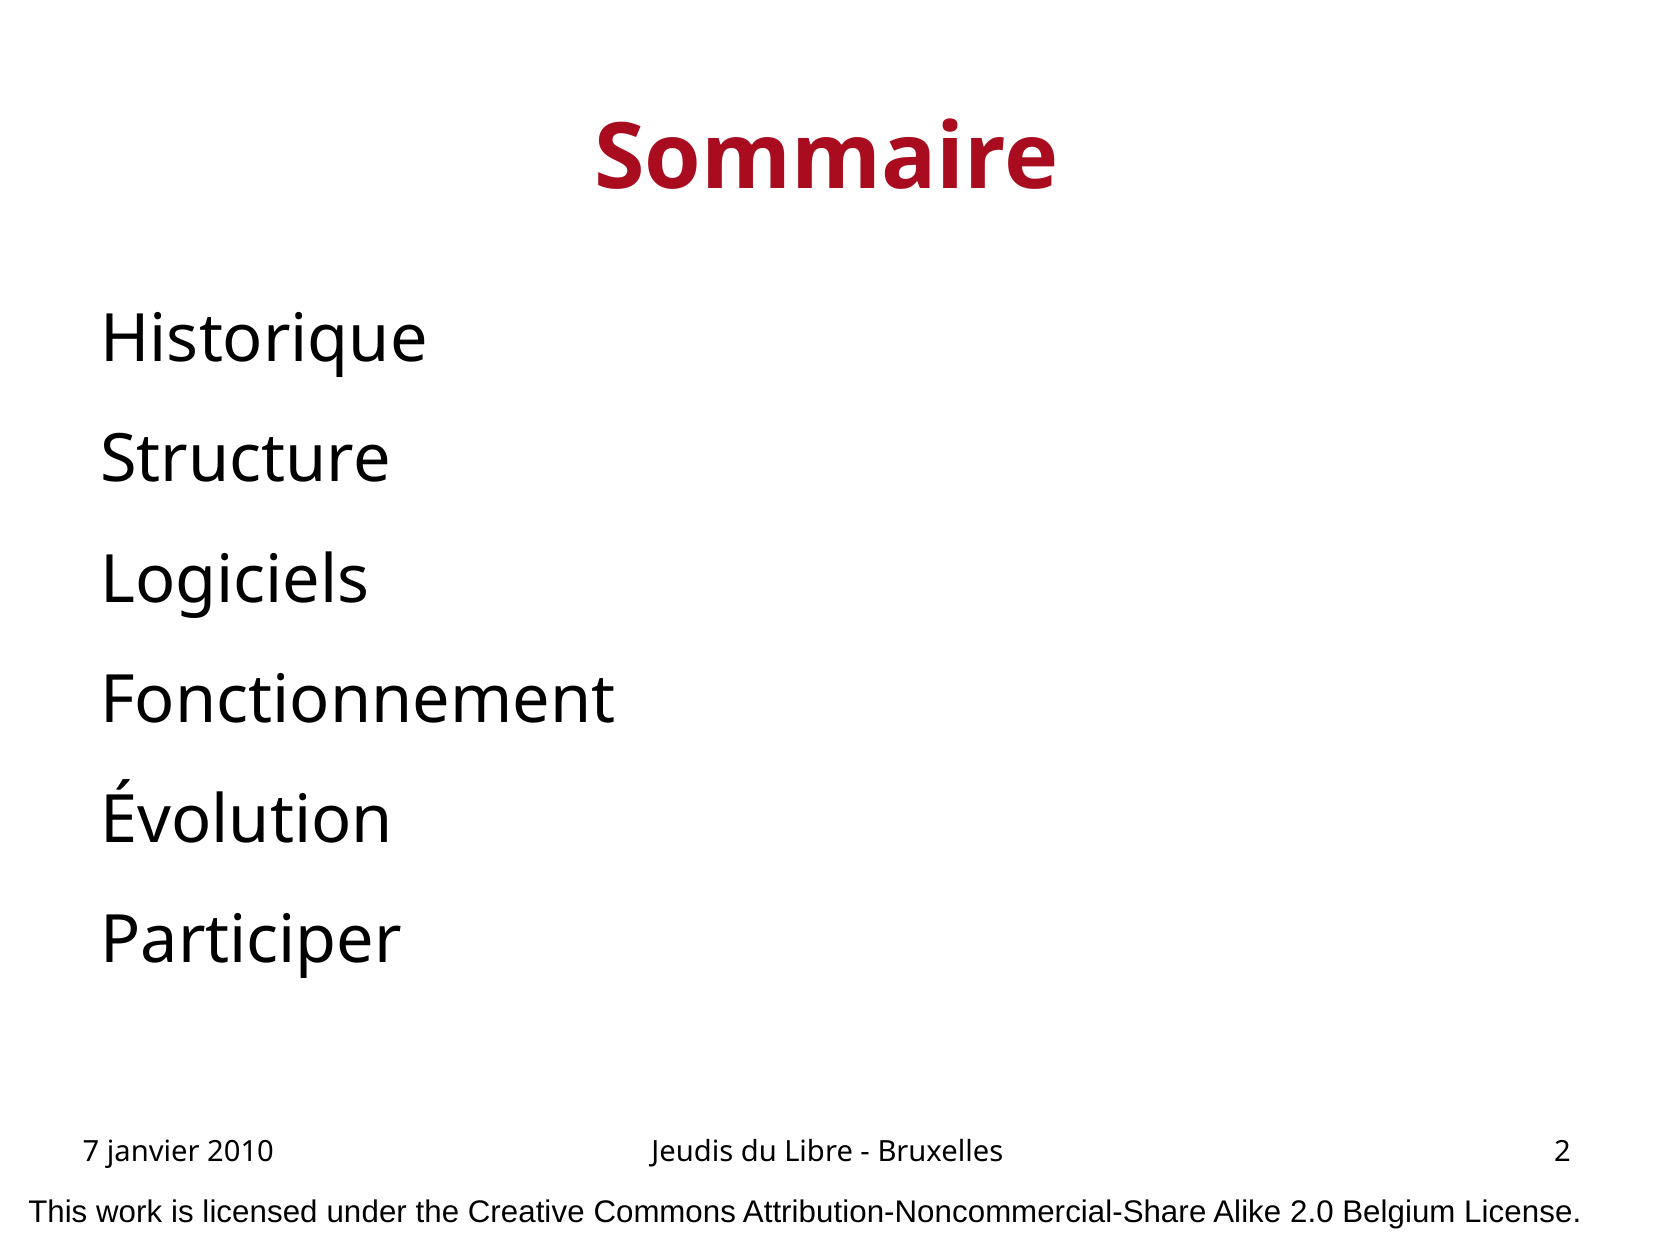

# Sommaire
Historique
Structure
Logiciels
Fonctionnement
Évolution
Participer
7 janvier 2010
Jeudis du Libre - Bruxelles
2
This work is licensed under the Creative Commons Attribution-Noncommercial-Share Alike 2.0 Belgium License.